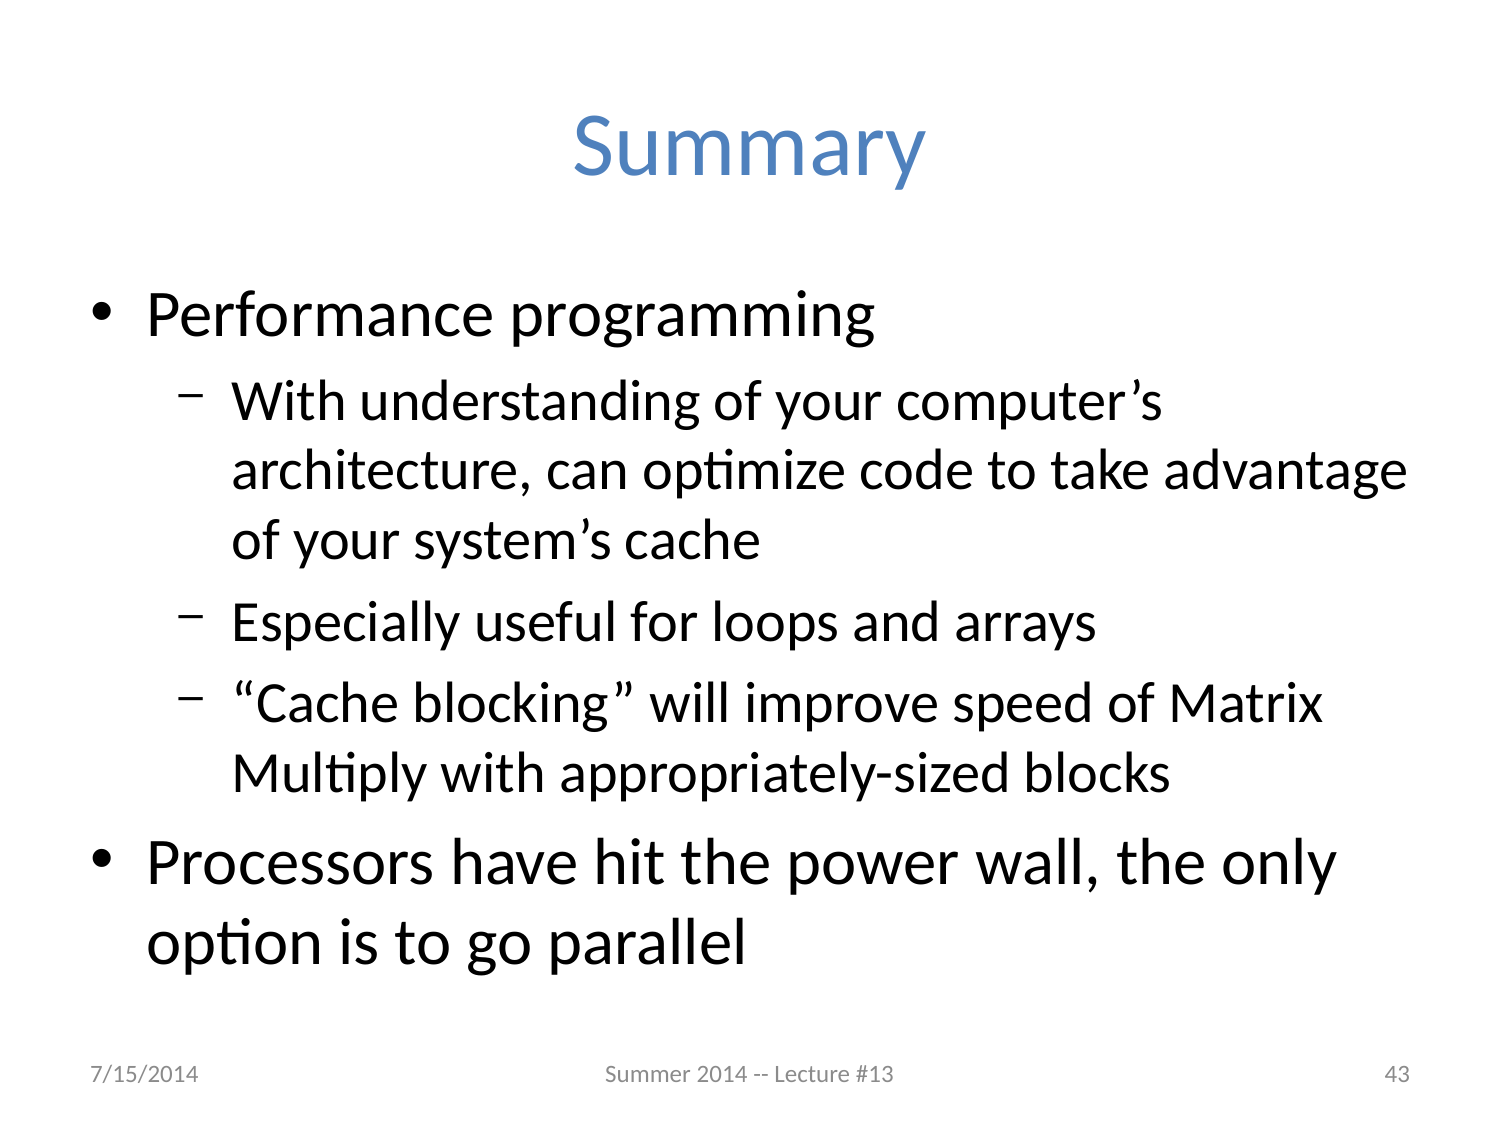

# Summary
Performance programming
With understanding of your computer’s architecture, can optimize code to take advantage of your system’s cache
Especially useful for loops and arrays
“Cache blocking” will improve speed of Matrix Multiply with appropriately-sized blocks
Processors have hit the power wall, the only option is to go parallel
7/15/2014
Summer 2014 -- Lecture #13